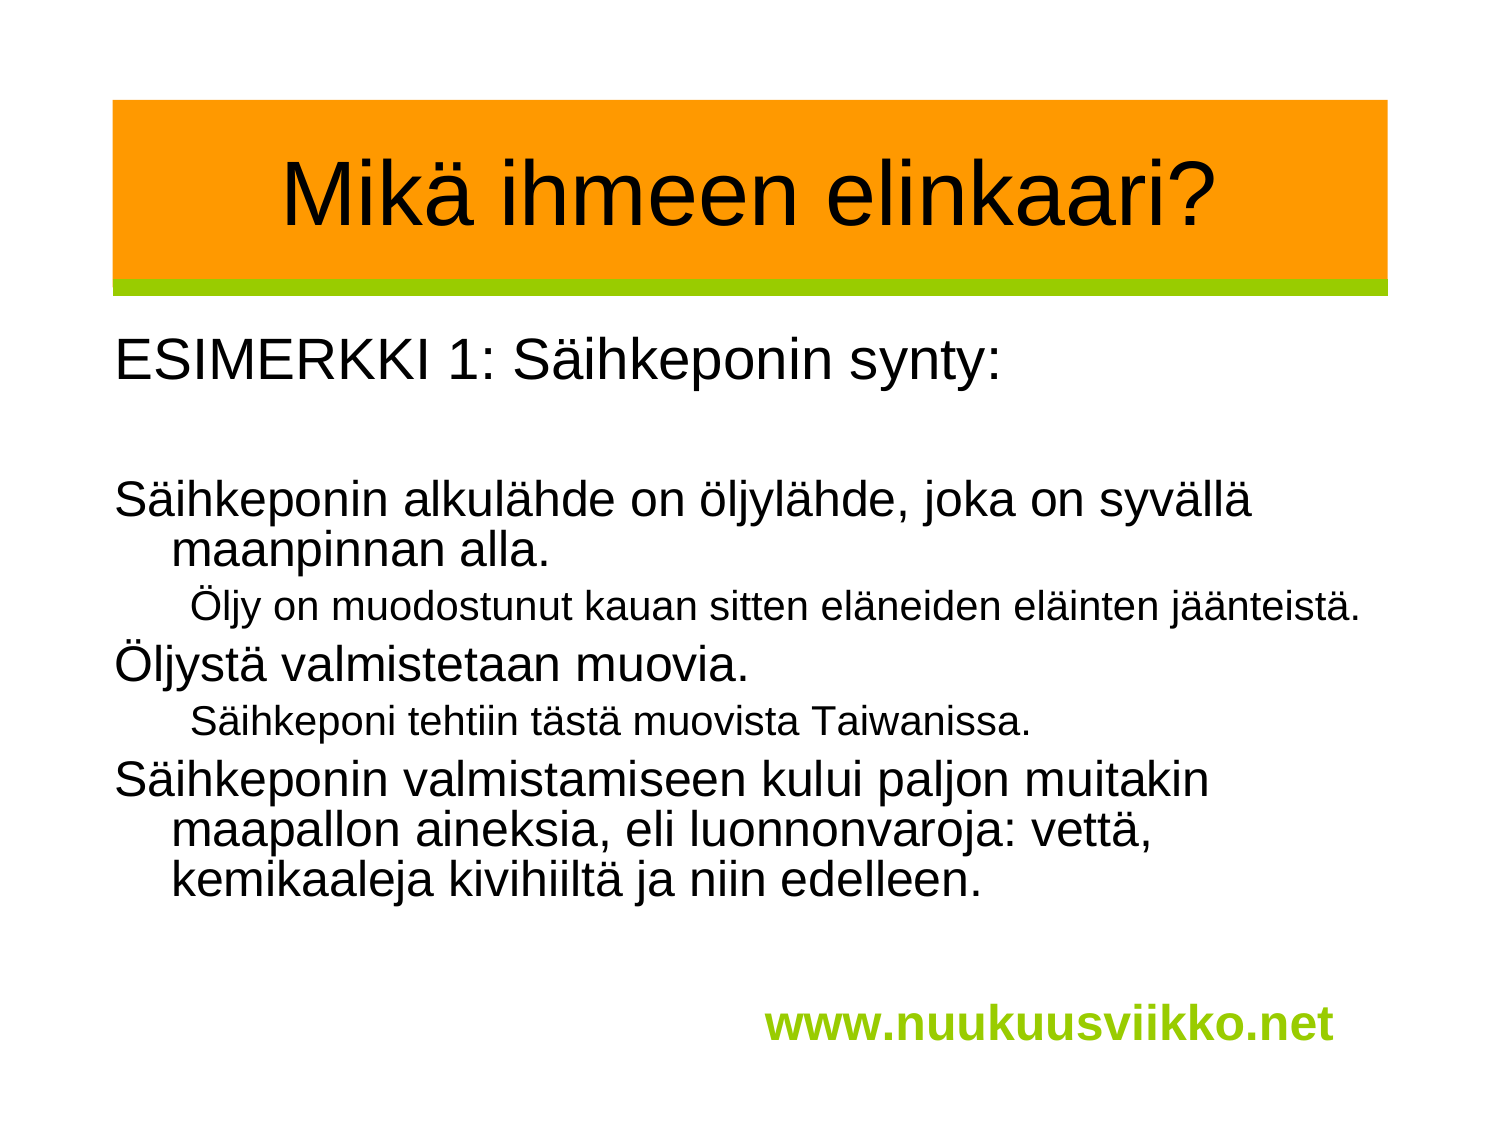

# Mikä ihmeen elinkaari?
ESIMERKKI 1: Säihkeponin synty:
Säihkeponin alkulähde on öljylähde, joka on syvällä maanpinnan alla.
Öljy on muodostunut kauan sitten eläneiden eläinten jäänteistä.
Öljystä valmistetaan muovia.
Säihkeponi tehtiin tästä muovista Taiwanissa.
Säihkeponin valmistamiseen kului paljon muitakin maapallon aineksia, eli luonnonvaroja: vettä, kemikaaleja kivihiiltä ja niin edelleen.
www.nuukuusviikko.net